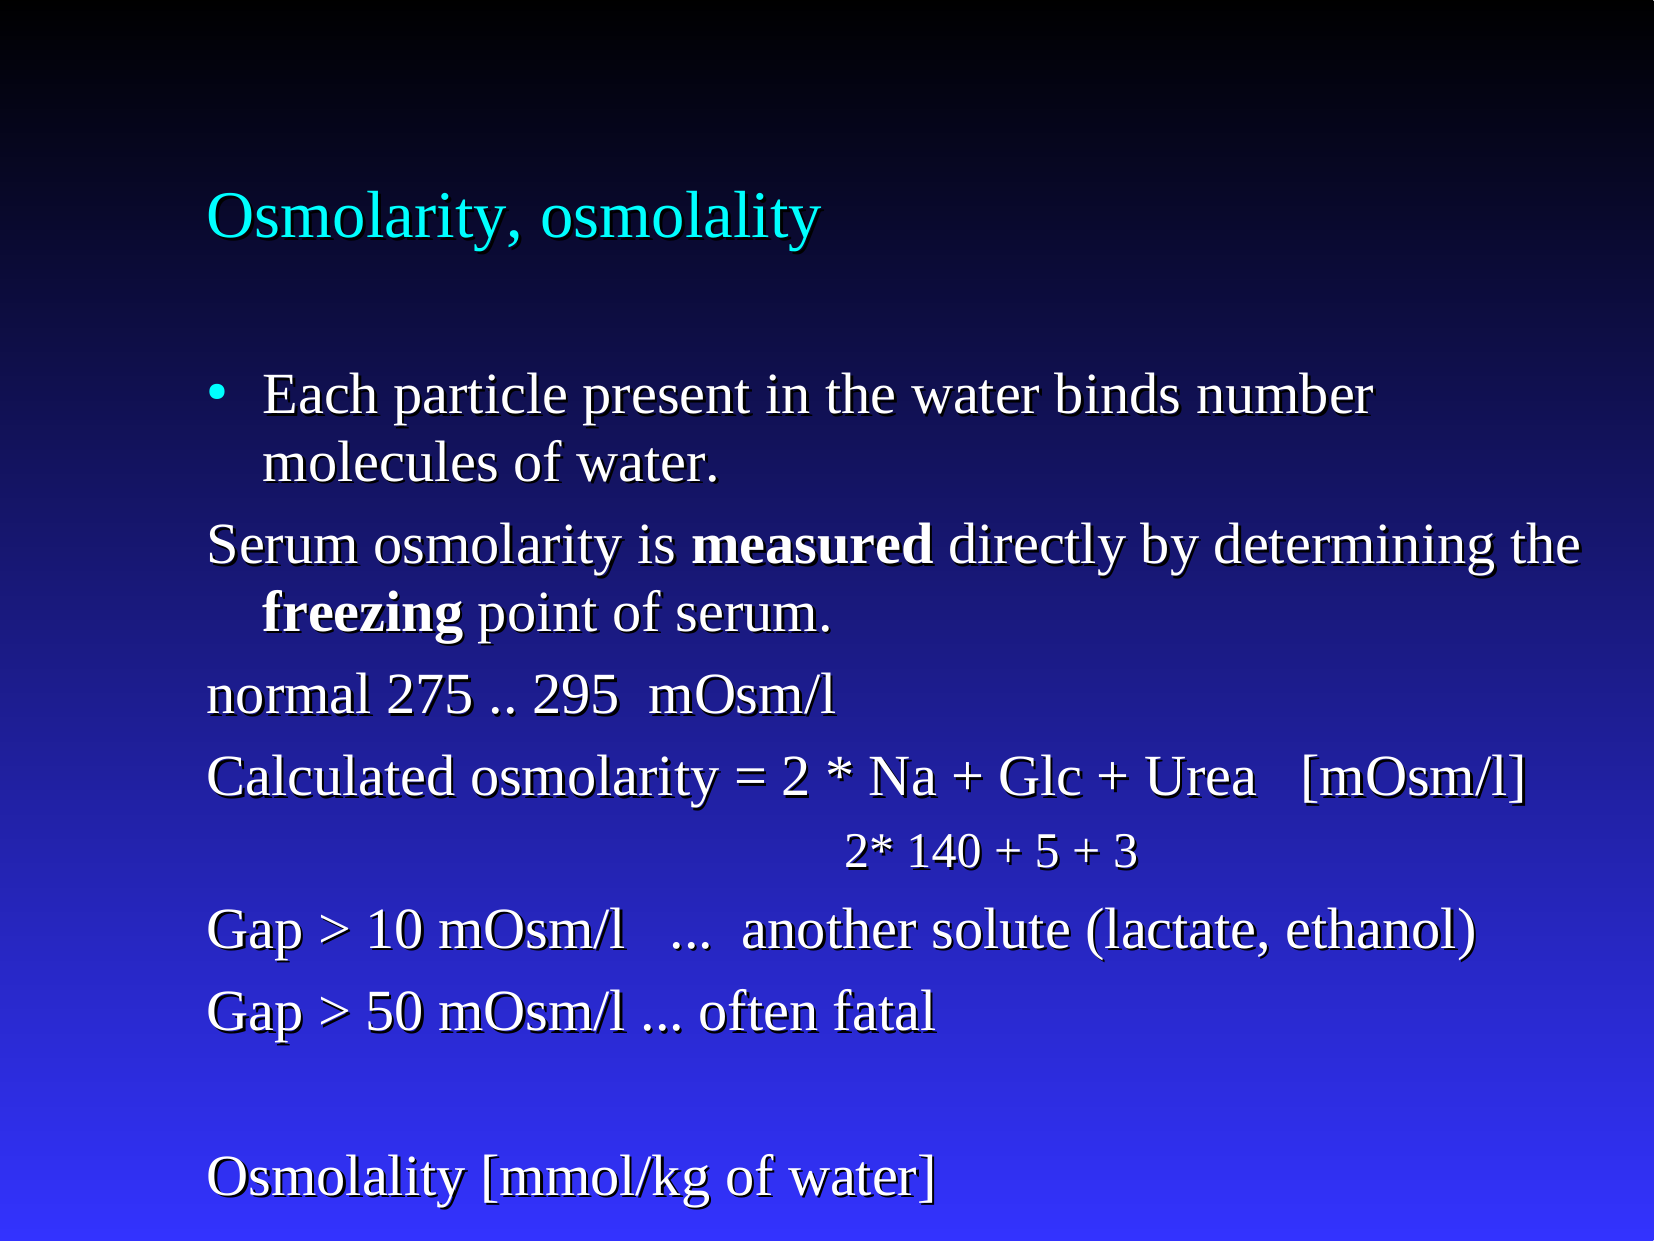

# Osmolarity, osmolality
Each particle present in the water binds number molecules of water.
Serum osmolarity is measured directly by determining the freezing point of serum.
normal 275 .. 295 mOsm/l
Calculated osmolarity = 2 * Na + Glc + Urea [mOsm/l]
 				 2* 140 + 5 + 3
Gap > 10 mOsm/l ... another solute (lactate, ethanol)
Gap > 50 mOsm/l ... often fatal
Osmolality [mmol/kg of water]